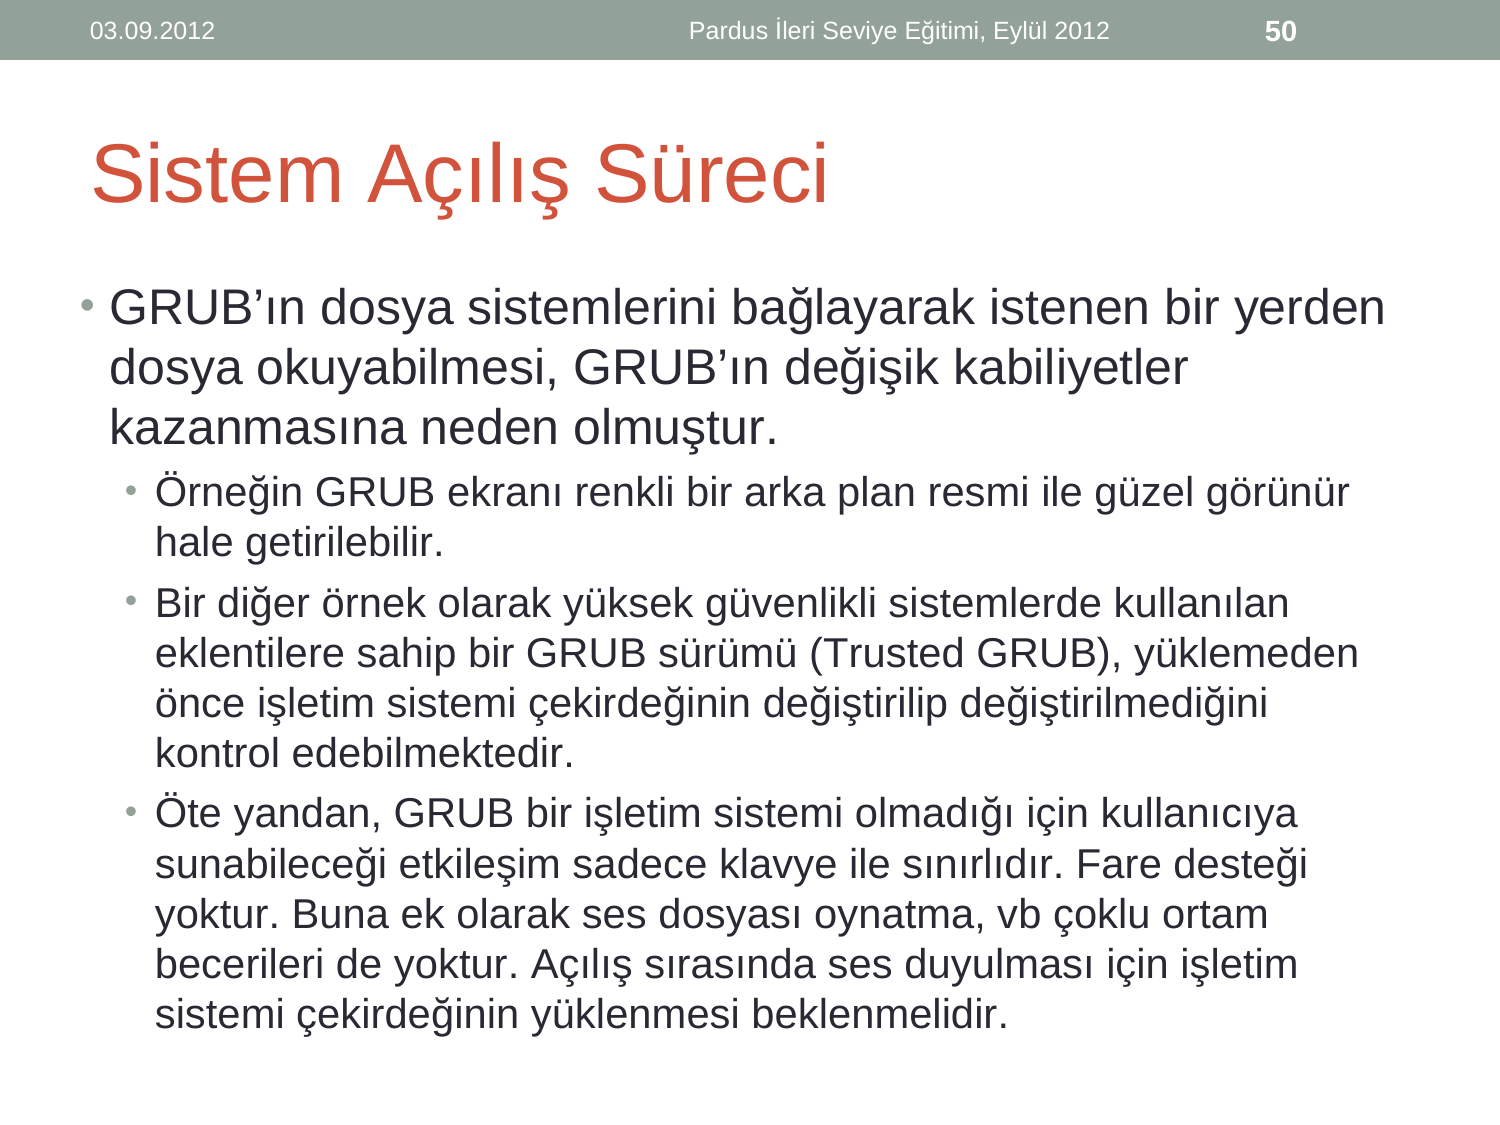

03.09.2012
Pardus İleri Seviye Eğitimi, Eylül 2012
# Sistem Açılış Süreci
GRUB’ın dosya sistemlerini bağlayarak istenen bir yerden dosya okuyabilmesi, GRUB’ın değişik kabiliyetler kazanmasına neden olmuştur.
Örneğin GRUB ekranı renkli bir arka plan resmi ile güzel görünür hale getirilebilir.
Bir diğer örnek olarak yüksek güvenlikli sistemlerde kullanılan eklentilere sahip bir GRUB sürümü (Trusted GRUB), yüklemeden önce işletim sistemi çekirdeğinin değiştirilip değiştirilmediğini kontrol edebilmektedir.
Öte yandan, GRUB bir işletim sistemi olmadığı için kullanıcıya sunabileceği etkileşim sadece klavye ile sınırlıdır. Fare desteği yoktur. Buna ek olarak ses dosyası oynatma, vb çoklu ortam becerileri de yoktur. Açılış sırasında ses duyulması için işletim sistemi çekirdeğinin yüklenmesi beklenmelidir.